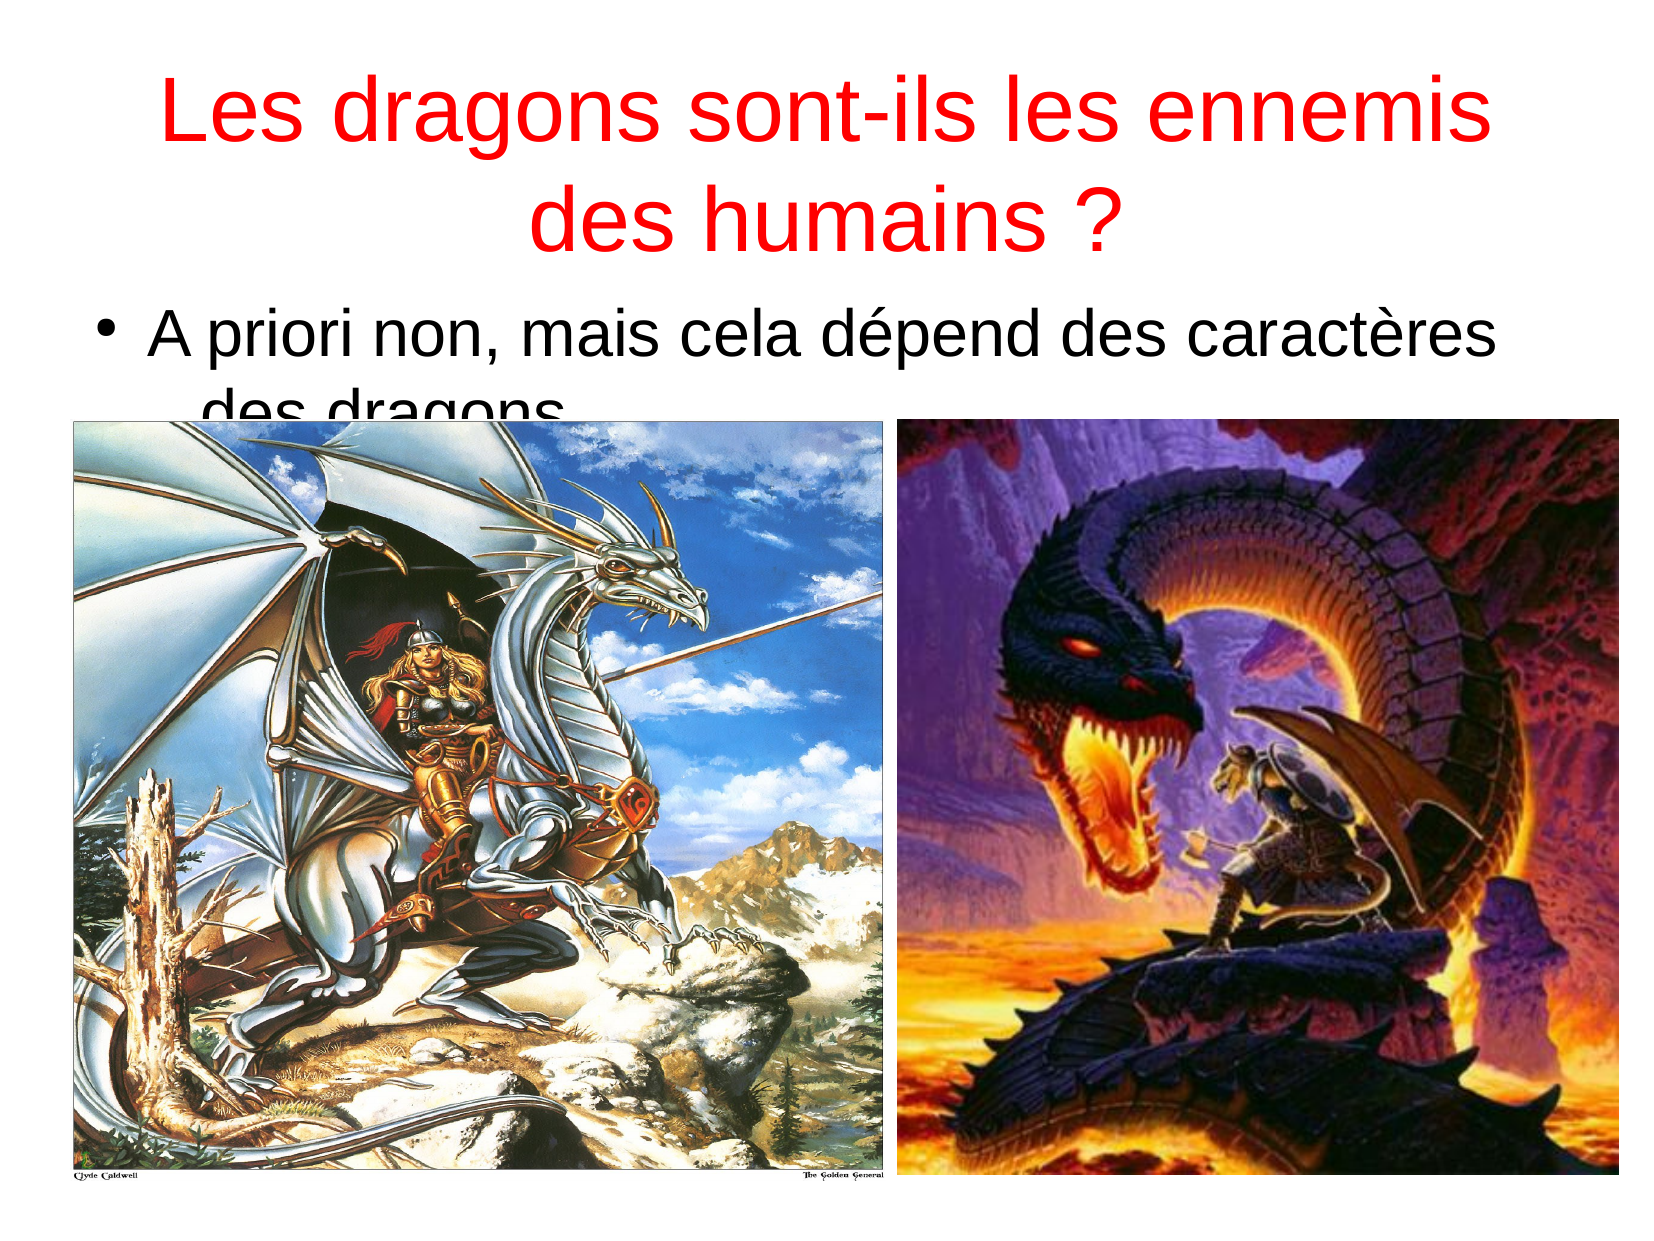

# Les dragons sont-ils les ennemis des humains ?
A priori non, mais cela dépend des caractères des dragons.